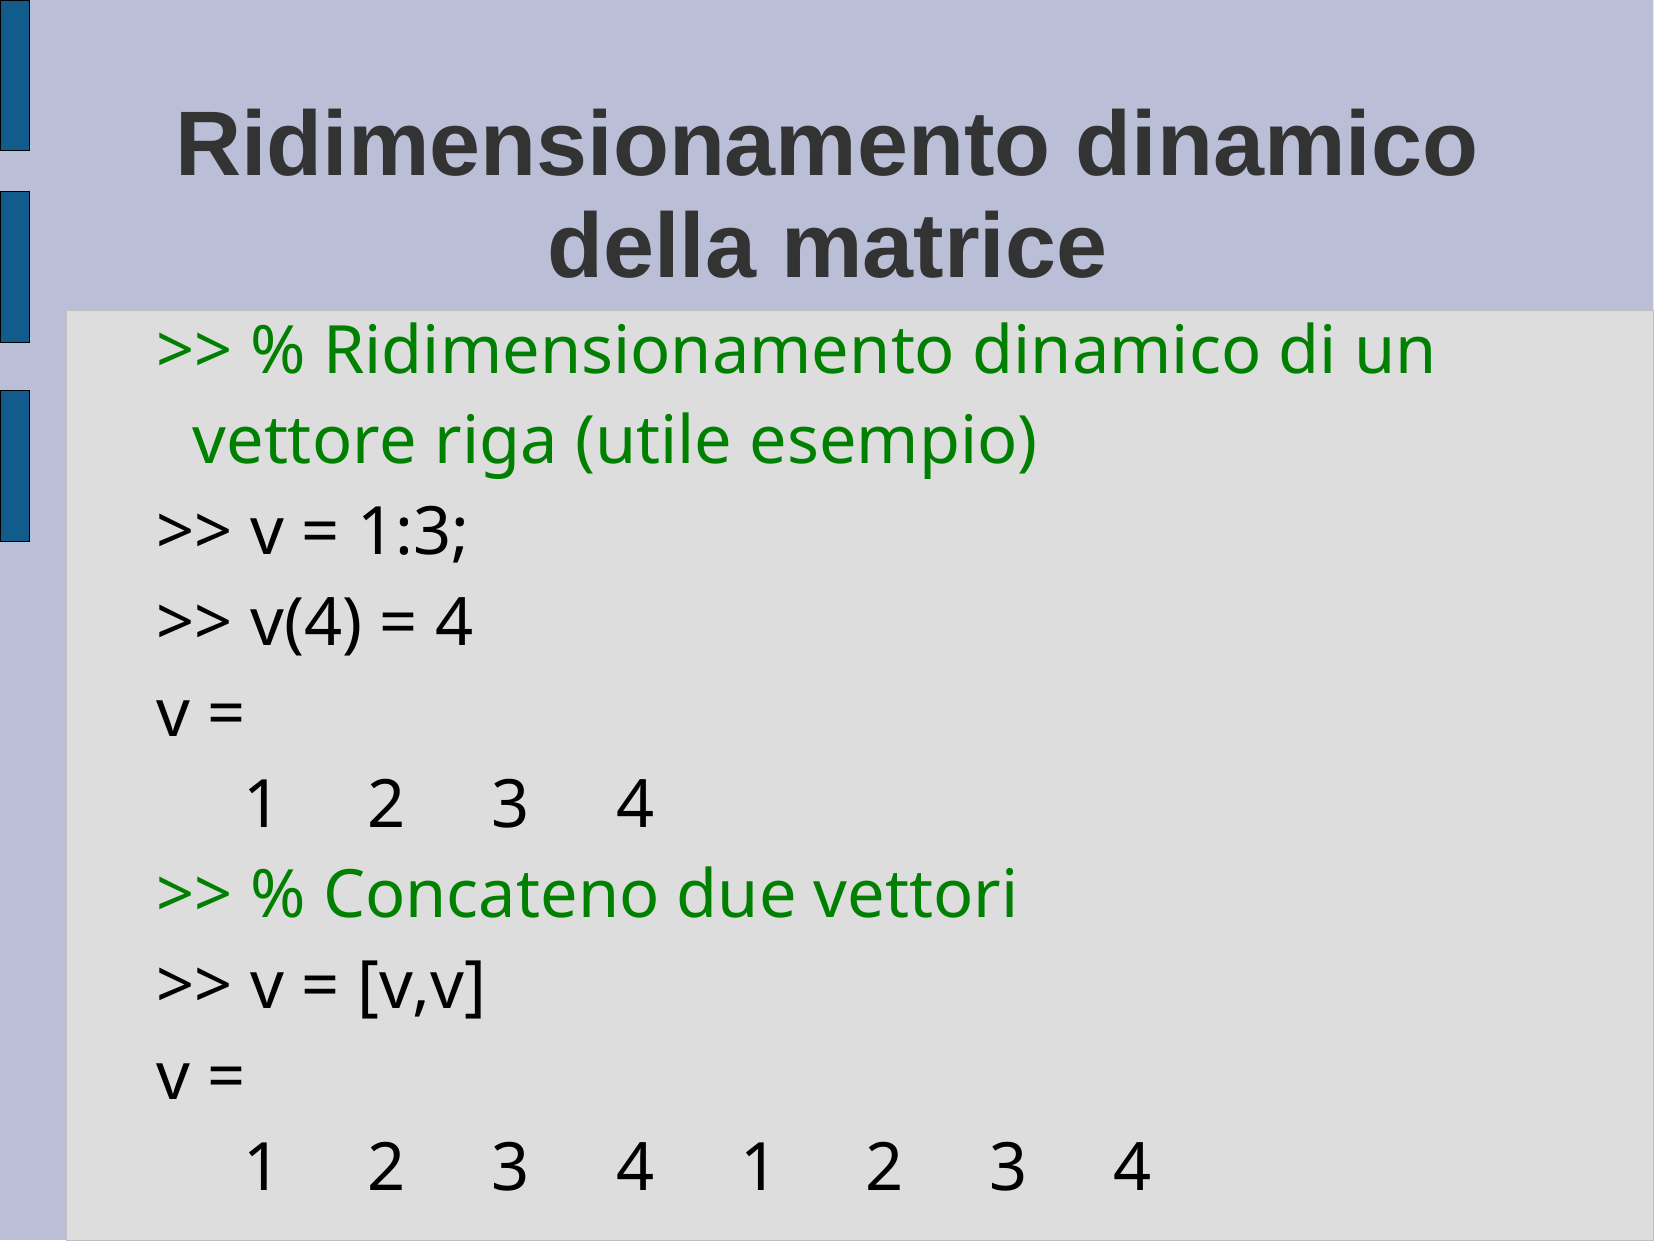

# Ridimensionamento dinamico della matrice
>> % Ridimensionamento dinamico di un vettore riga (utile esempio)
>> v = 1:3;
>> v(4) = 4
v =
 1 2 3 4
>> % Concateno due vettori
>> v = [v,v]
v =
 1 2 3 4 1 2 3 4